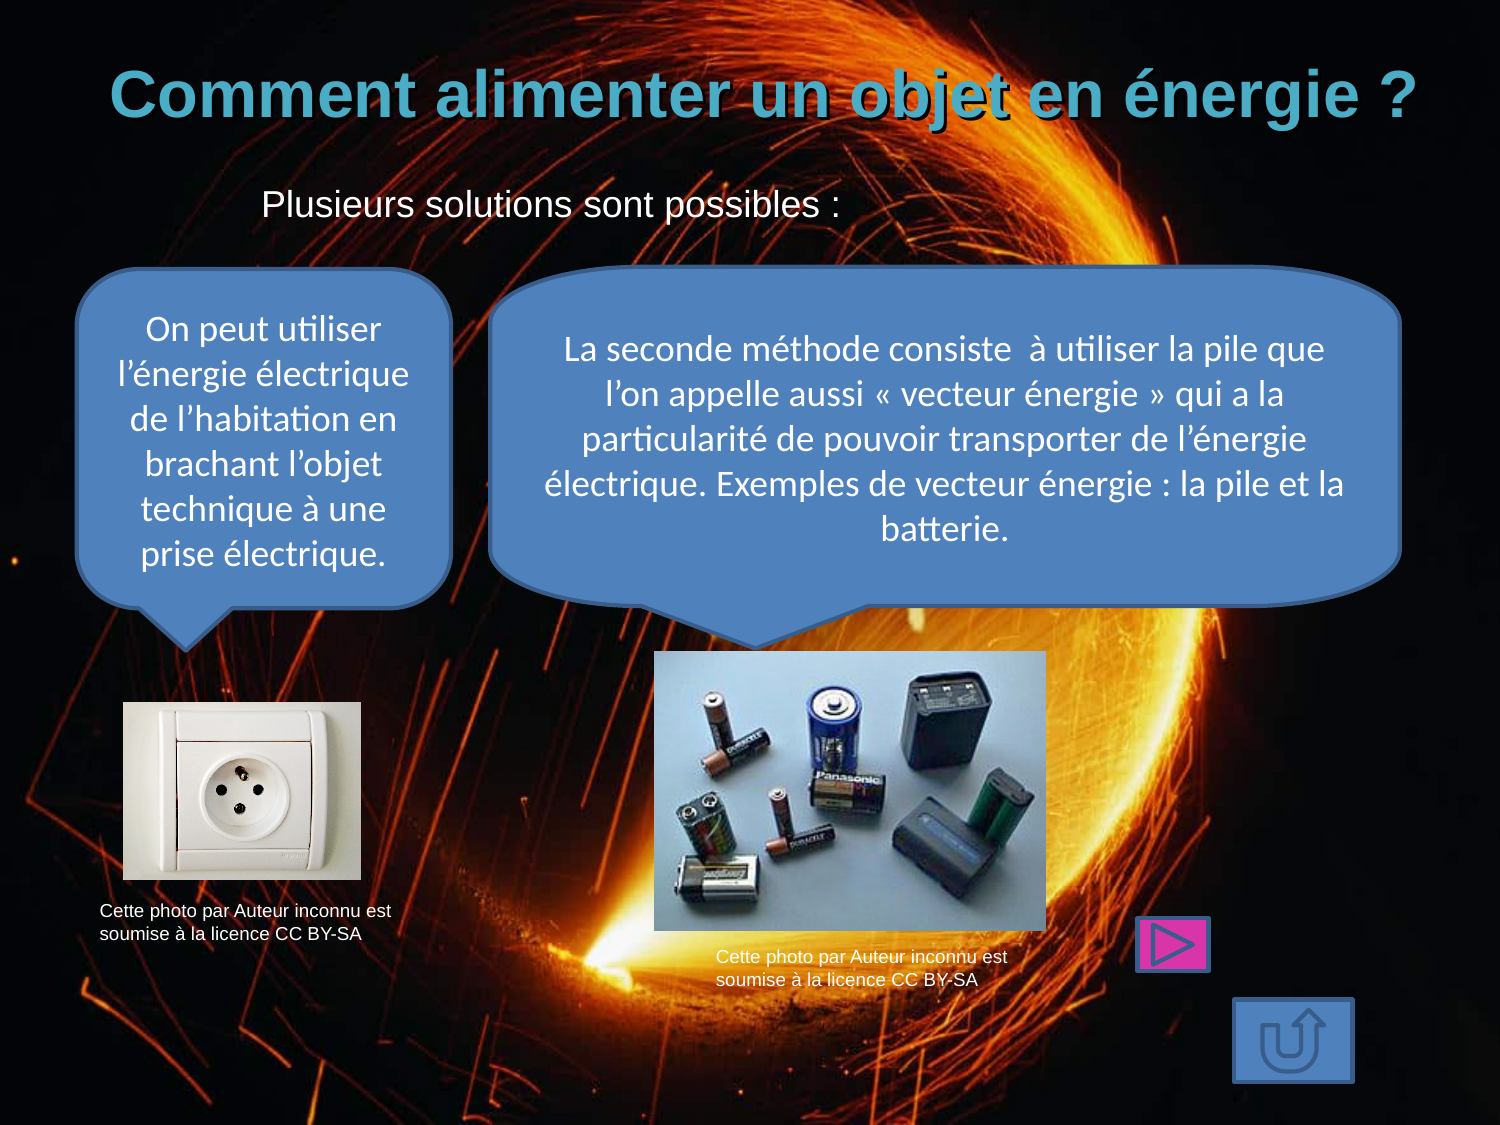

Comment alimenter un objet en énergie ?
Plusieurs solutions sont possibles :
La seconde méthode consiste à utiliser la pile que l’on appelle aussi « vecteur énergie » qui a la particularité de pouvoir transporter de l’énergie électrique. Exemples de vecteur énergie : la pile et la batterie.
On peut utiliser l’énergie électrique de l’habitation en brachant l’objet technique à une prise électrique.
Cette photo par Auteur inconnu est soumise à la licence CC BY-SA
Cette photo par Auteur inconnu est soumise à la licence CC BY-SA